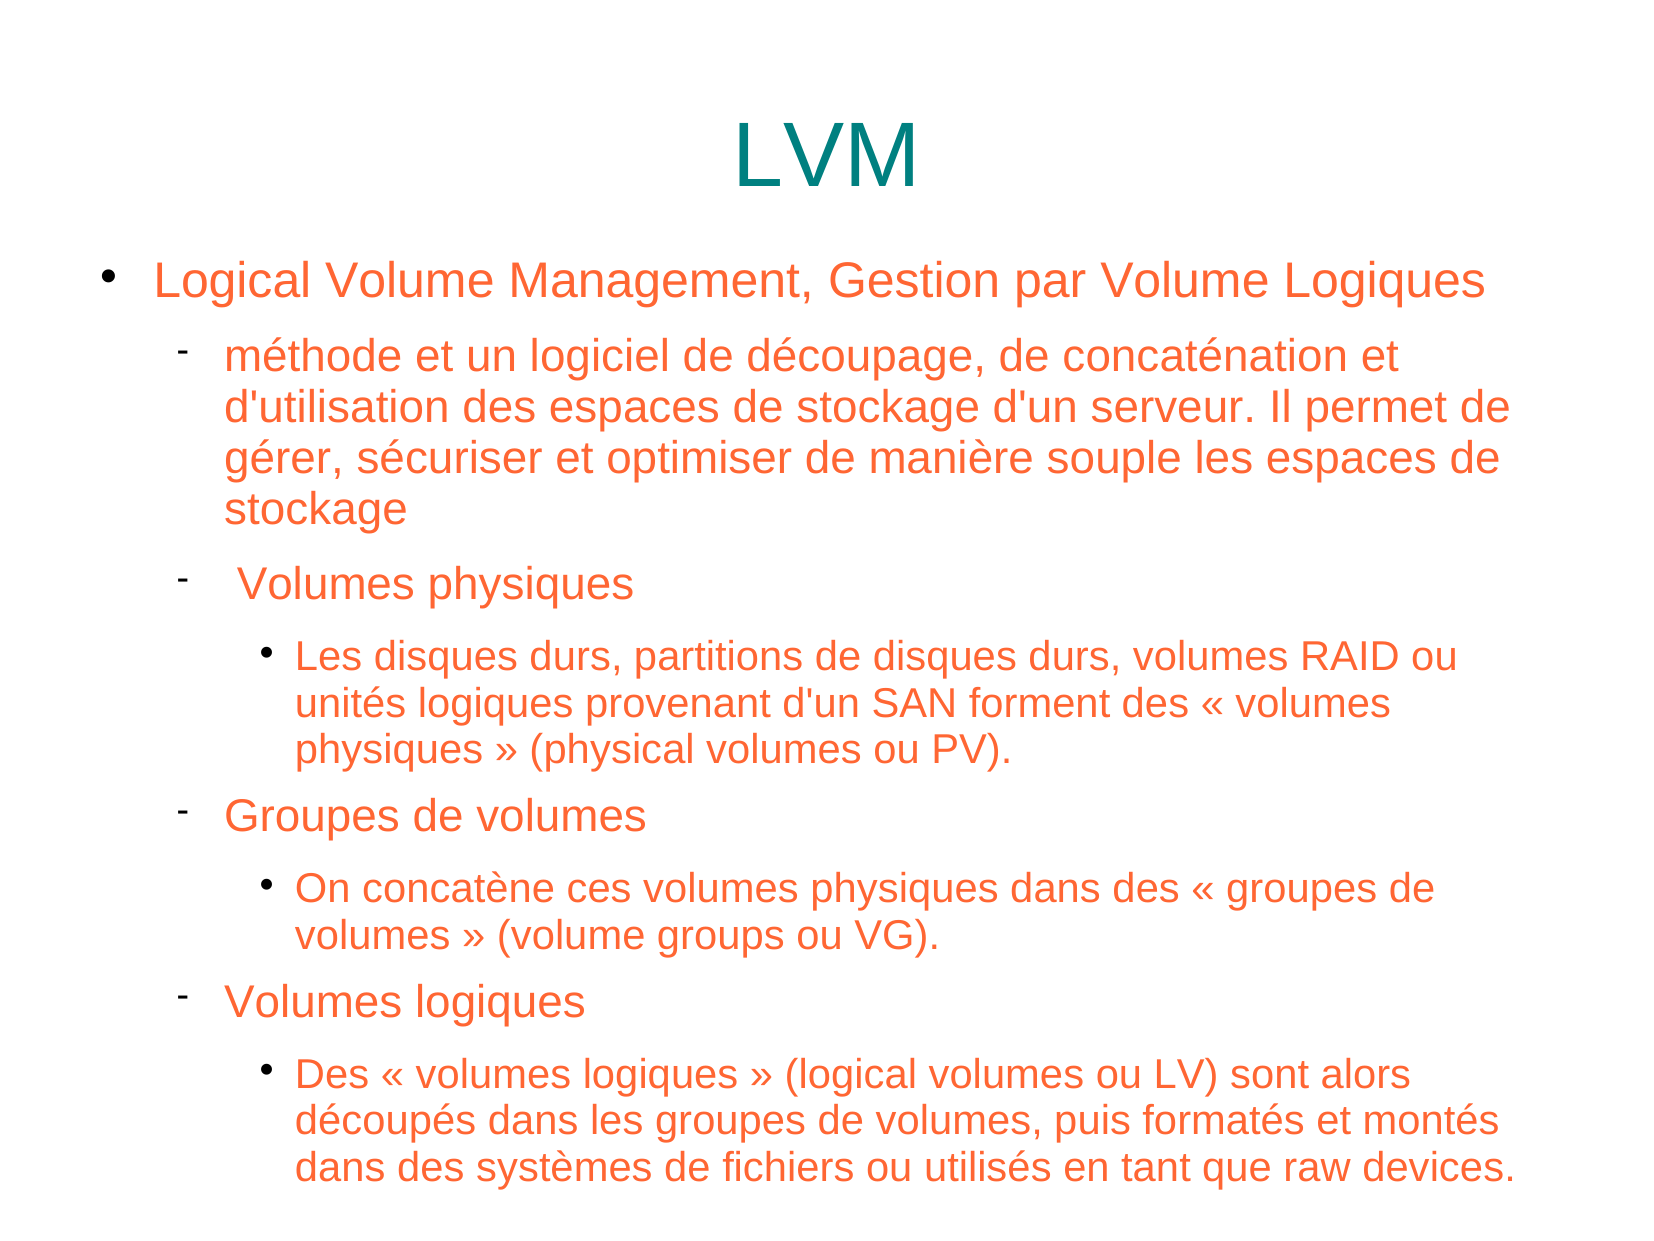

# LVM
Logical Volume Management, Gestion par Volume Logiques
méthode et un logiciel de découpage, de concaténation et d'utilisation des espaces de stockage d'un serveur. Il permet de gérer, sécuriser et optimiser de manière souple les espaces de stockage
 Volumes physiques
Les disques durs, partitions de disques durs, volumes RAID ou unités logiques provenant d'un SAN forment des « volumes physiques » (physical volumes ou PV).
Groupes de volumes
On concatène ces volumes physiques dans des « groupes de volumes » (volume groups ou VG).
Volumes logiques
Des « volumes logiques » (logical volumes ou LV) sont alors découpés dans les groupes de volumes, puis formatés et montés dans des systèmes de fichiers ou utilisés en tant que raw devices.